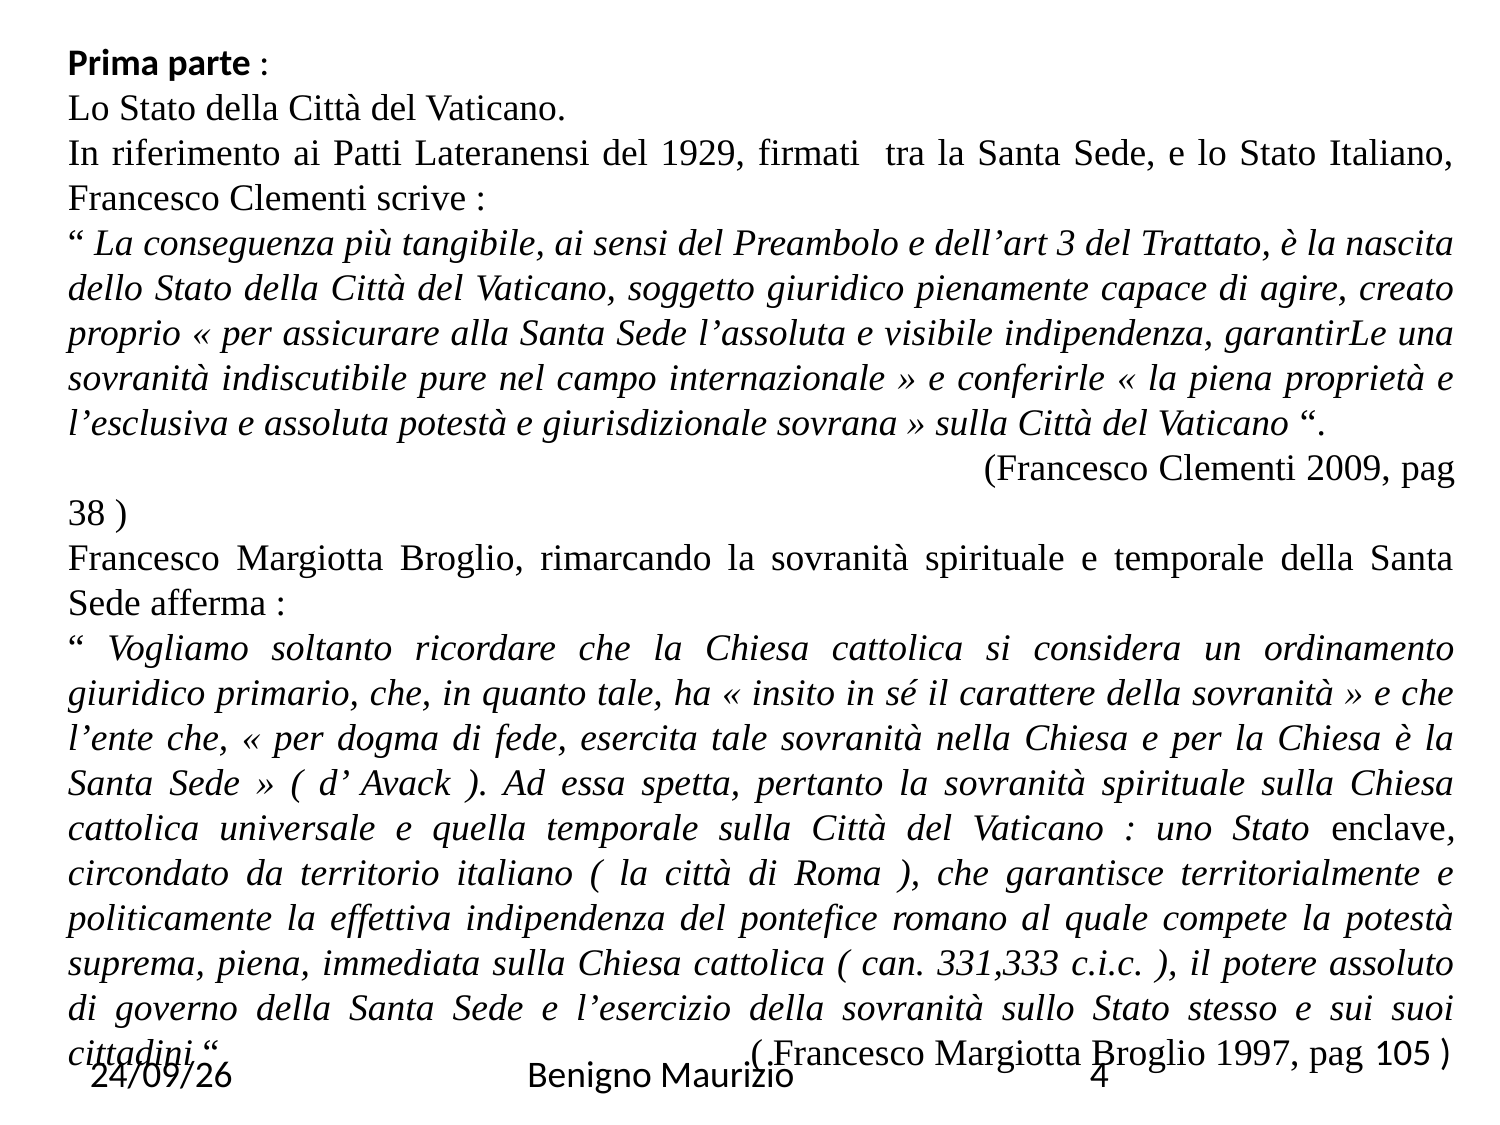

Prima parte :
Lo Stato della Città del Vaticano.
In riferimento ai Patti Lateranensi del 1929, firmati tra la Santa Sede, e lo Stato Italiano, Francesco Clementi scrive :
“ La conseguenza più tangibile, ai sensi del Preambolo e dell’art 3 del Trattato, è la nascita dello Stato della Città del Vaticano, soggetto giuridico pienamente capace di agire, creato proprio « per assicurare alla Santa Sede l’assoluta e visibile indipendenza, garantirLe una sovranità indiscutibile pure nel campo internazionale » e conferirle « la piena proprietà e l’esclusiva e assoluta potestà e giurisdizionale sovrana » sulla Città del Vaticano “.
 (Francesco Clementi 2009, pag 38 )
Francesco Margiotta Broglio, rimarcando la sovranità spirituale e temporale della Santa Sede afferma :
“ Vogliamo soltanto ricordare che la Chiesa cattolica si considera un ordinamento giuridico primario, che, in quanto tale, ha « insito in sé il carattere della sovranità » e che l’ente che, « per dogma di fede, esercita tale sovranità nella Chiesa e per la Chiesa è la Santa Sede » ( d’ Avack ). Ad essa spetta, pertanto la sovranità spirituale sulla Chiesa cattolica universale e quella temporale sulla Città del Vaticano : uno Stato enclave, circondato da territorio italiano ( la città di Roma ), che garantisce territorialmente e politicamente la effettiva indipendenza del pontefice romano al quale compete la potestà suprema, piena, immediata sulla Chiesa cattolica ( can. 331,333 c.i.c. ), il potere assoluto di governo della Santa Sede e l’esercizio della sovranità sullo Stato stesso e sui suoi cittadini “ ( Francesco Margiotta Broglio 1997, pag 105 )
Benigno Maurizio